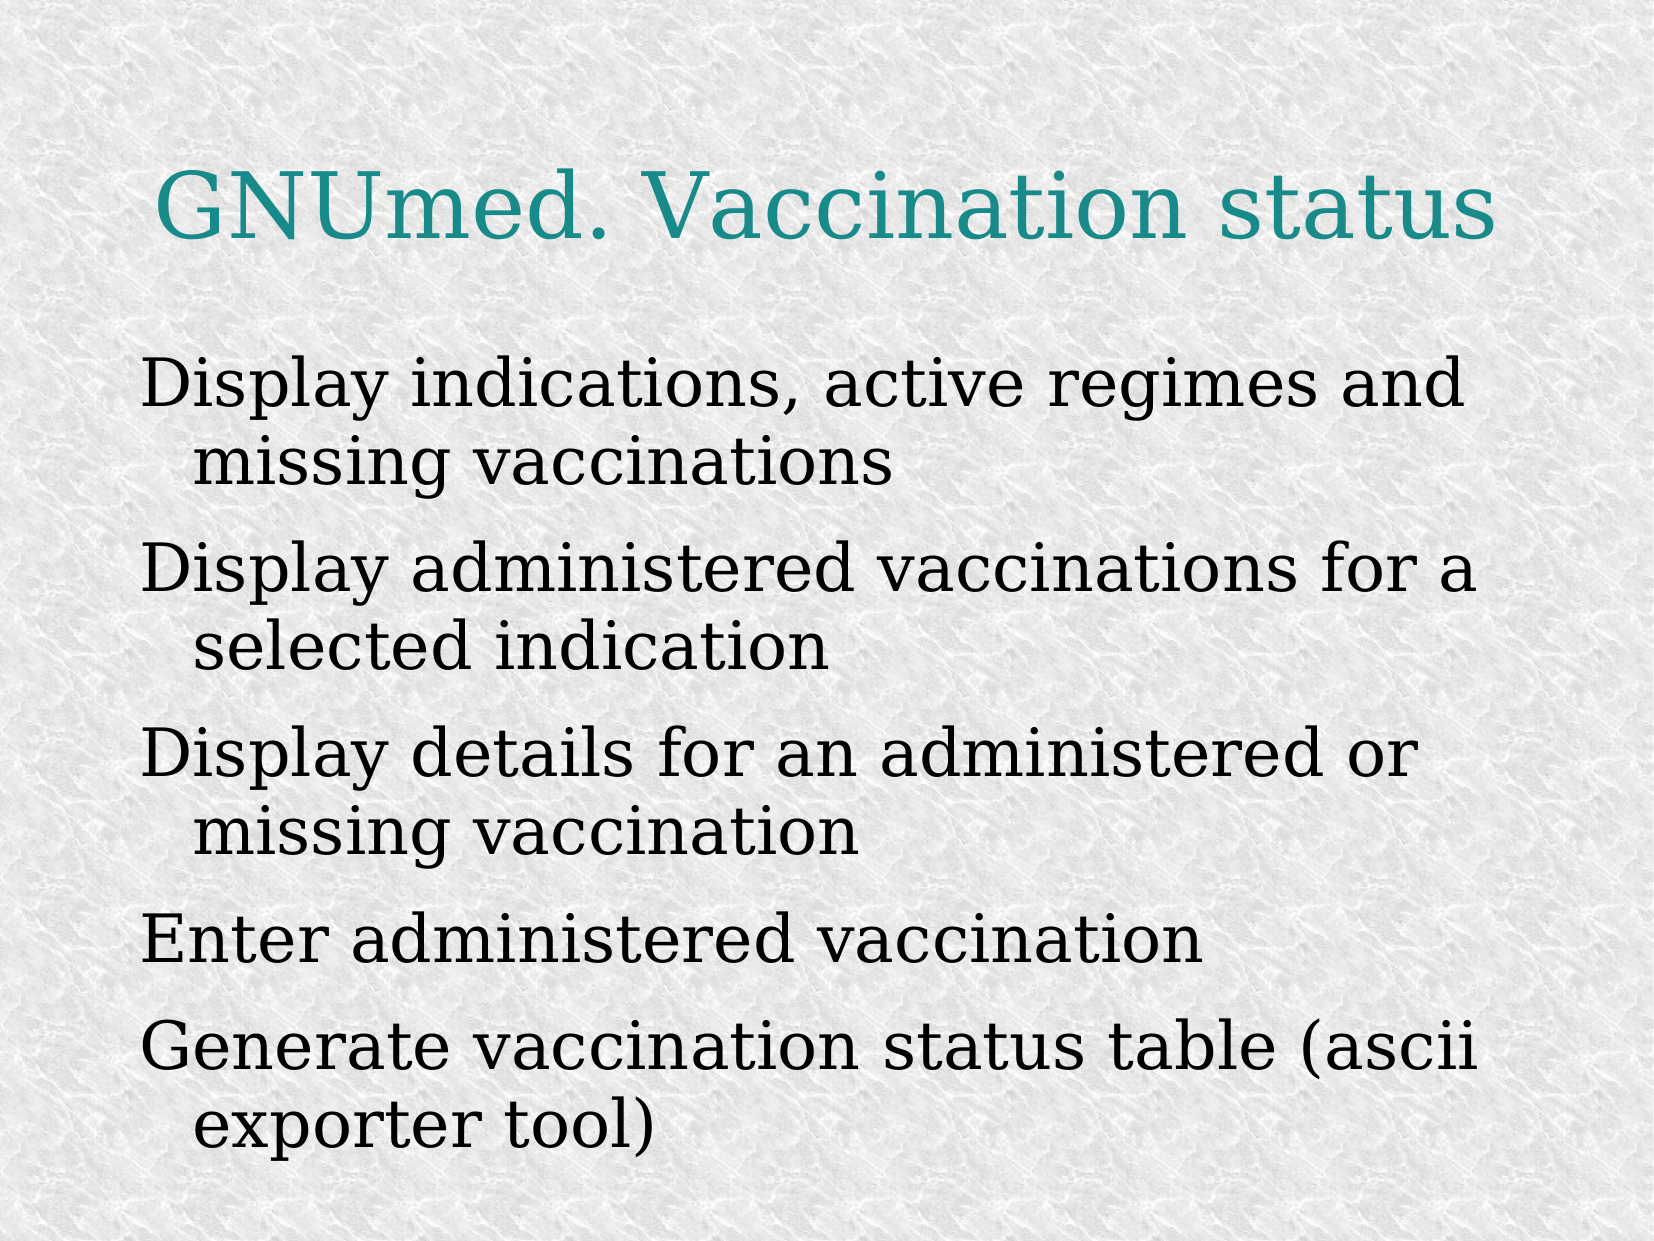

# GNUmed. Vaccination status
Display indications, active regimes and missing vaccinations
Display administered vaccinations for a selected indication
Display details for an administered or missing vaccination
Enter administered vaccination
Generate vaccination status table (ascii exporter tool)